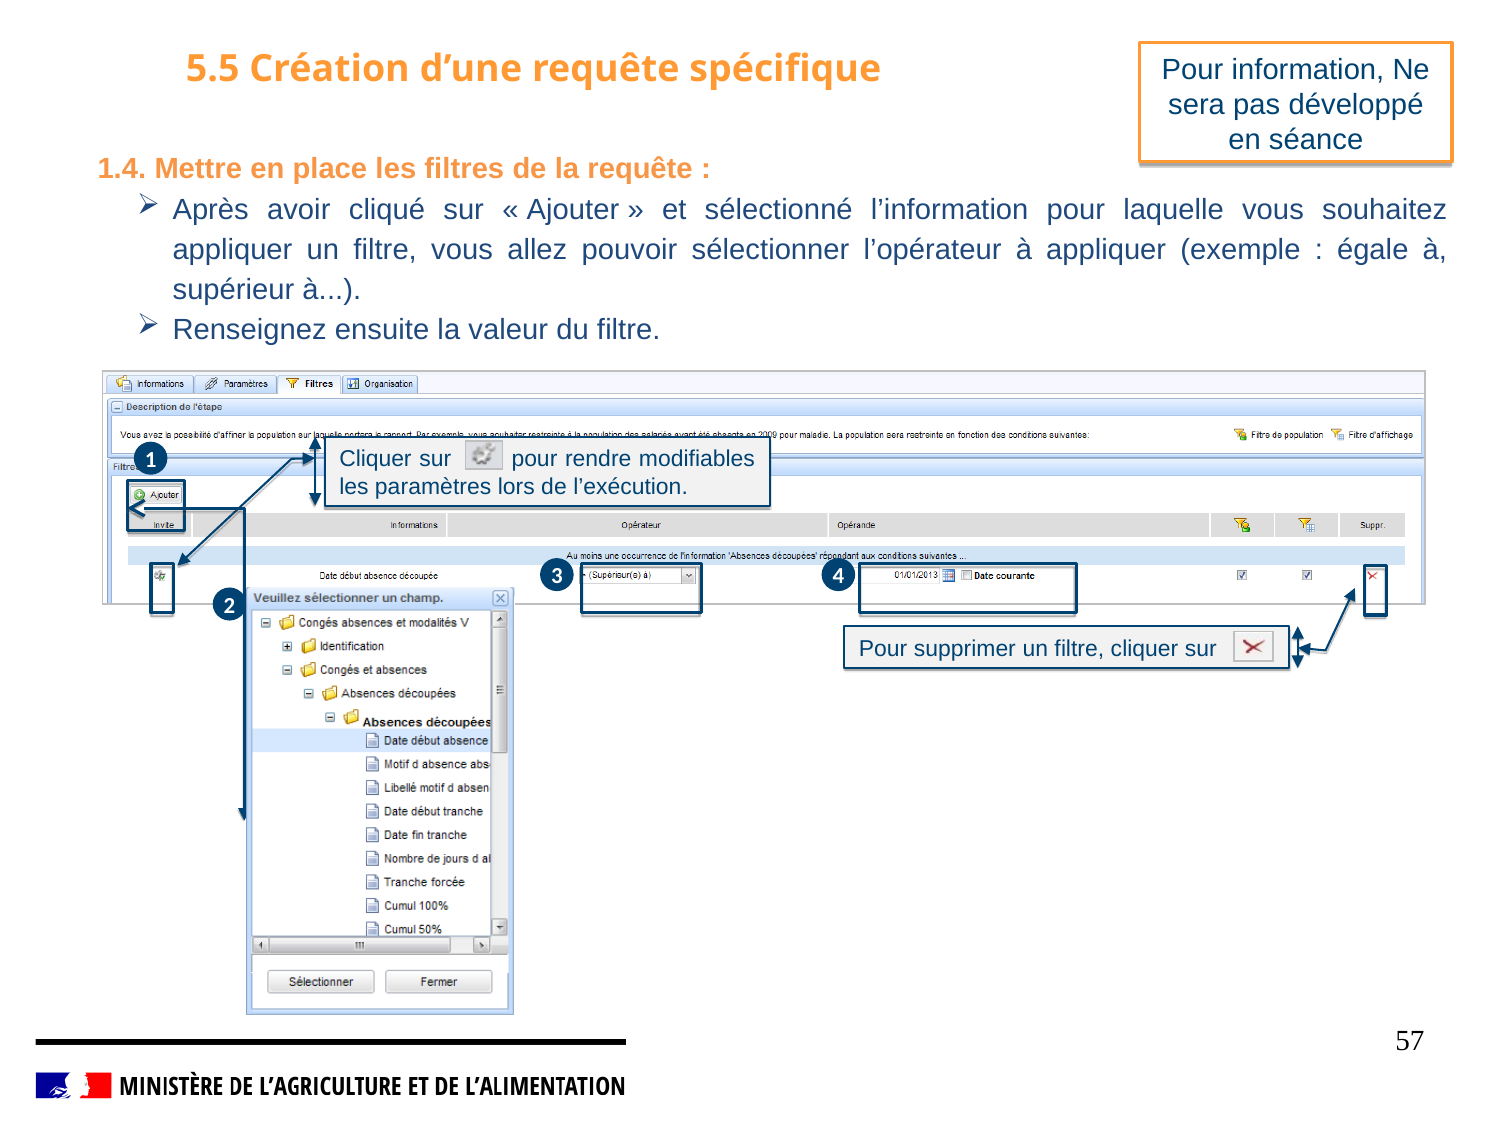

5.5 Création d’une requête spécifique
Pour information, Ne sera pas développé en séance
4. Mettre en place les filtres de la requête :
Après avoir cliqué sur « Ajouter » et sélectionné l’information pour laquelle vous souhaitez appliquer un filtre, vous allez pouvoir sélectionner l’opérateur à appliquer (exemple : égale à, supérieur à...).
Renseignez ensuite la valeur du filtre.
Cliquer sur pour rendre modifiables les paramètres lors de l’exécution.
1
3
4
2
Pour supprimer un filtre, cliquer sur .